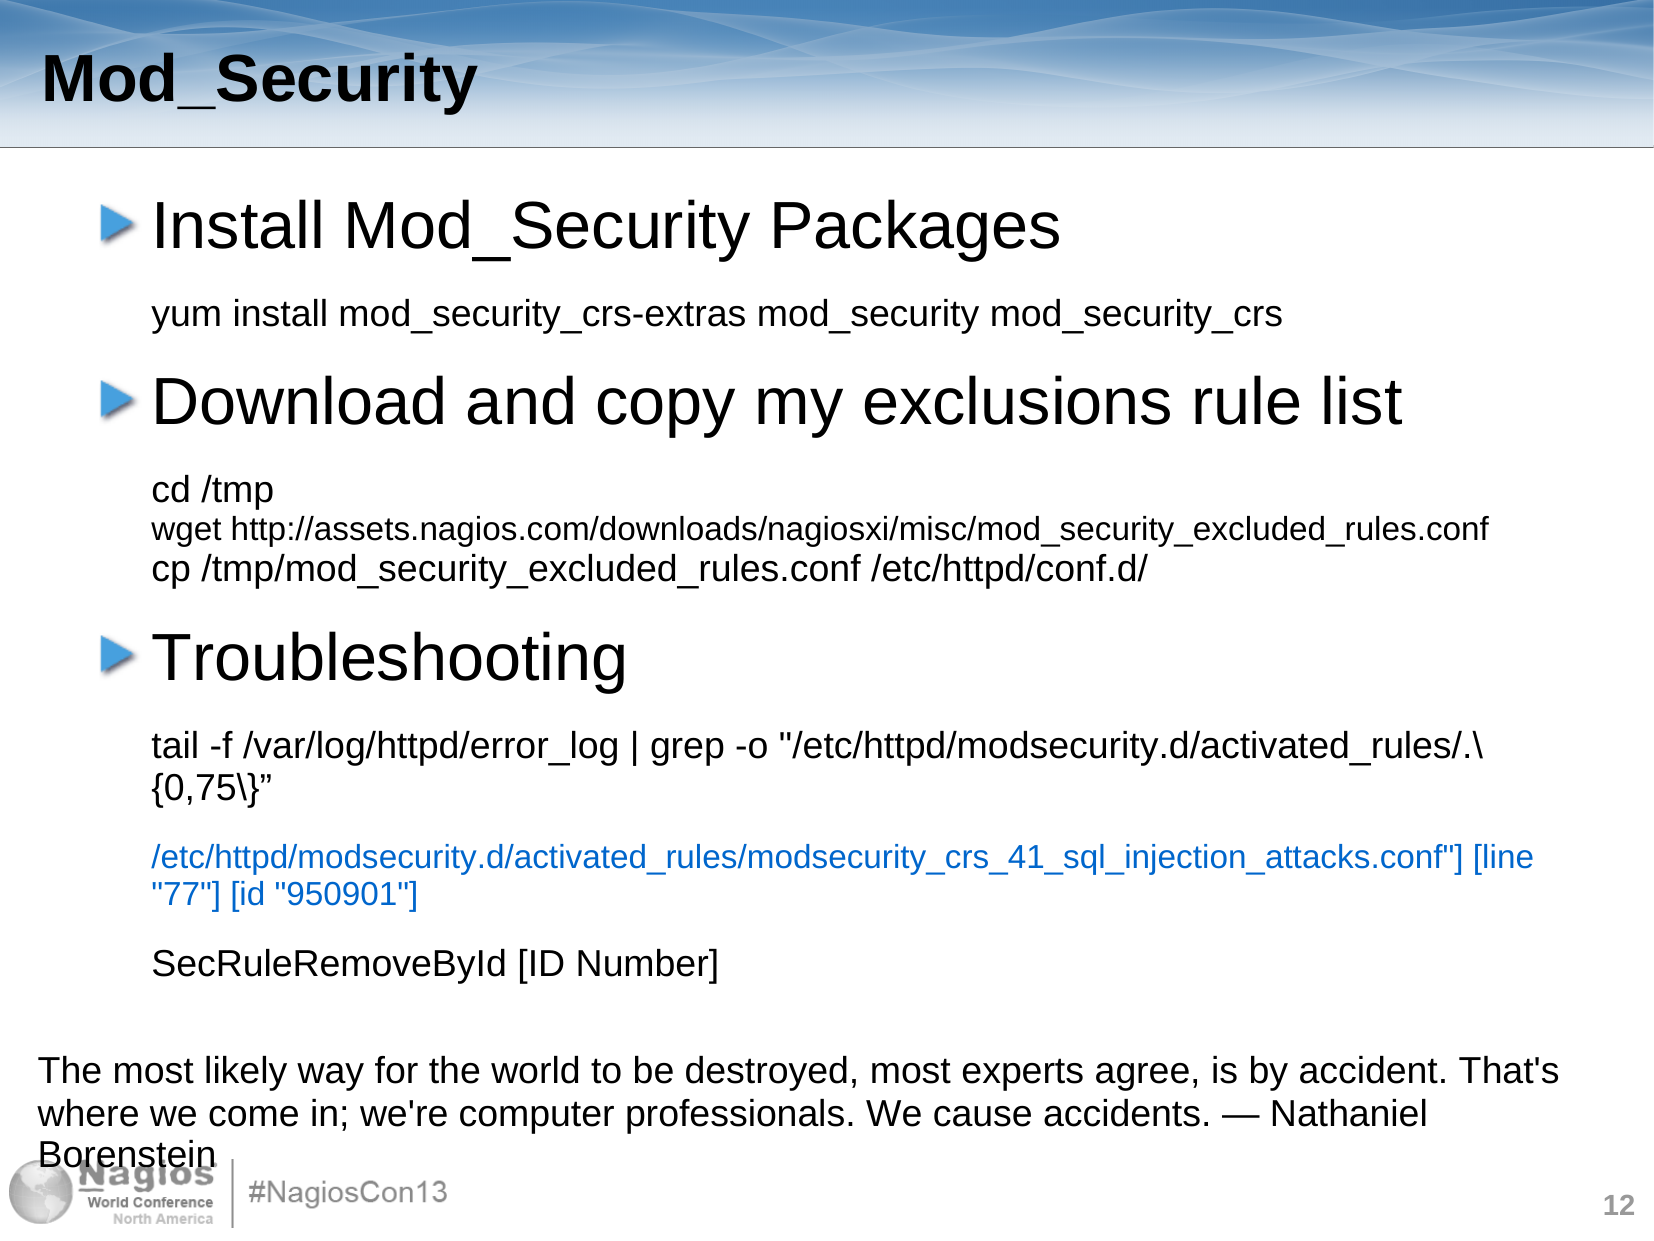

# Mod_Security
Install Mod_Security Packages
yum install mod_security_crs-extras mod_security mod_security_crs
Download and copy my exclusions rule list
cd /tmp
wget http://assets.nagios.com/downloads/nagiosxi/misc/mod_security_excluded_rules.conf
cp /tmp/mod_security_excluded_rules.conf /etc/httpd/conf.d/
Troubleshooting
tail -f /var/log/httpd/error_log | grep -o "/etc/httpd/modsecurity.d/activated_rules/.\{0,75\}”
/etc/httpd/modsecurity.d/activated_rules/modsecurity_crs_41_sql_injection_attacks.conf"] [line "77"] [id "950901"]
SecRuleRemoveById [ID Number]
The most likely way for the world to be destroyed, most experts agree, is by accident. That's where we come in; we're computer professionals. We cause accidents. — Nathaniel Borenstein
12